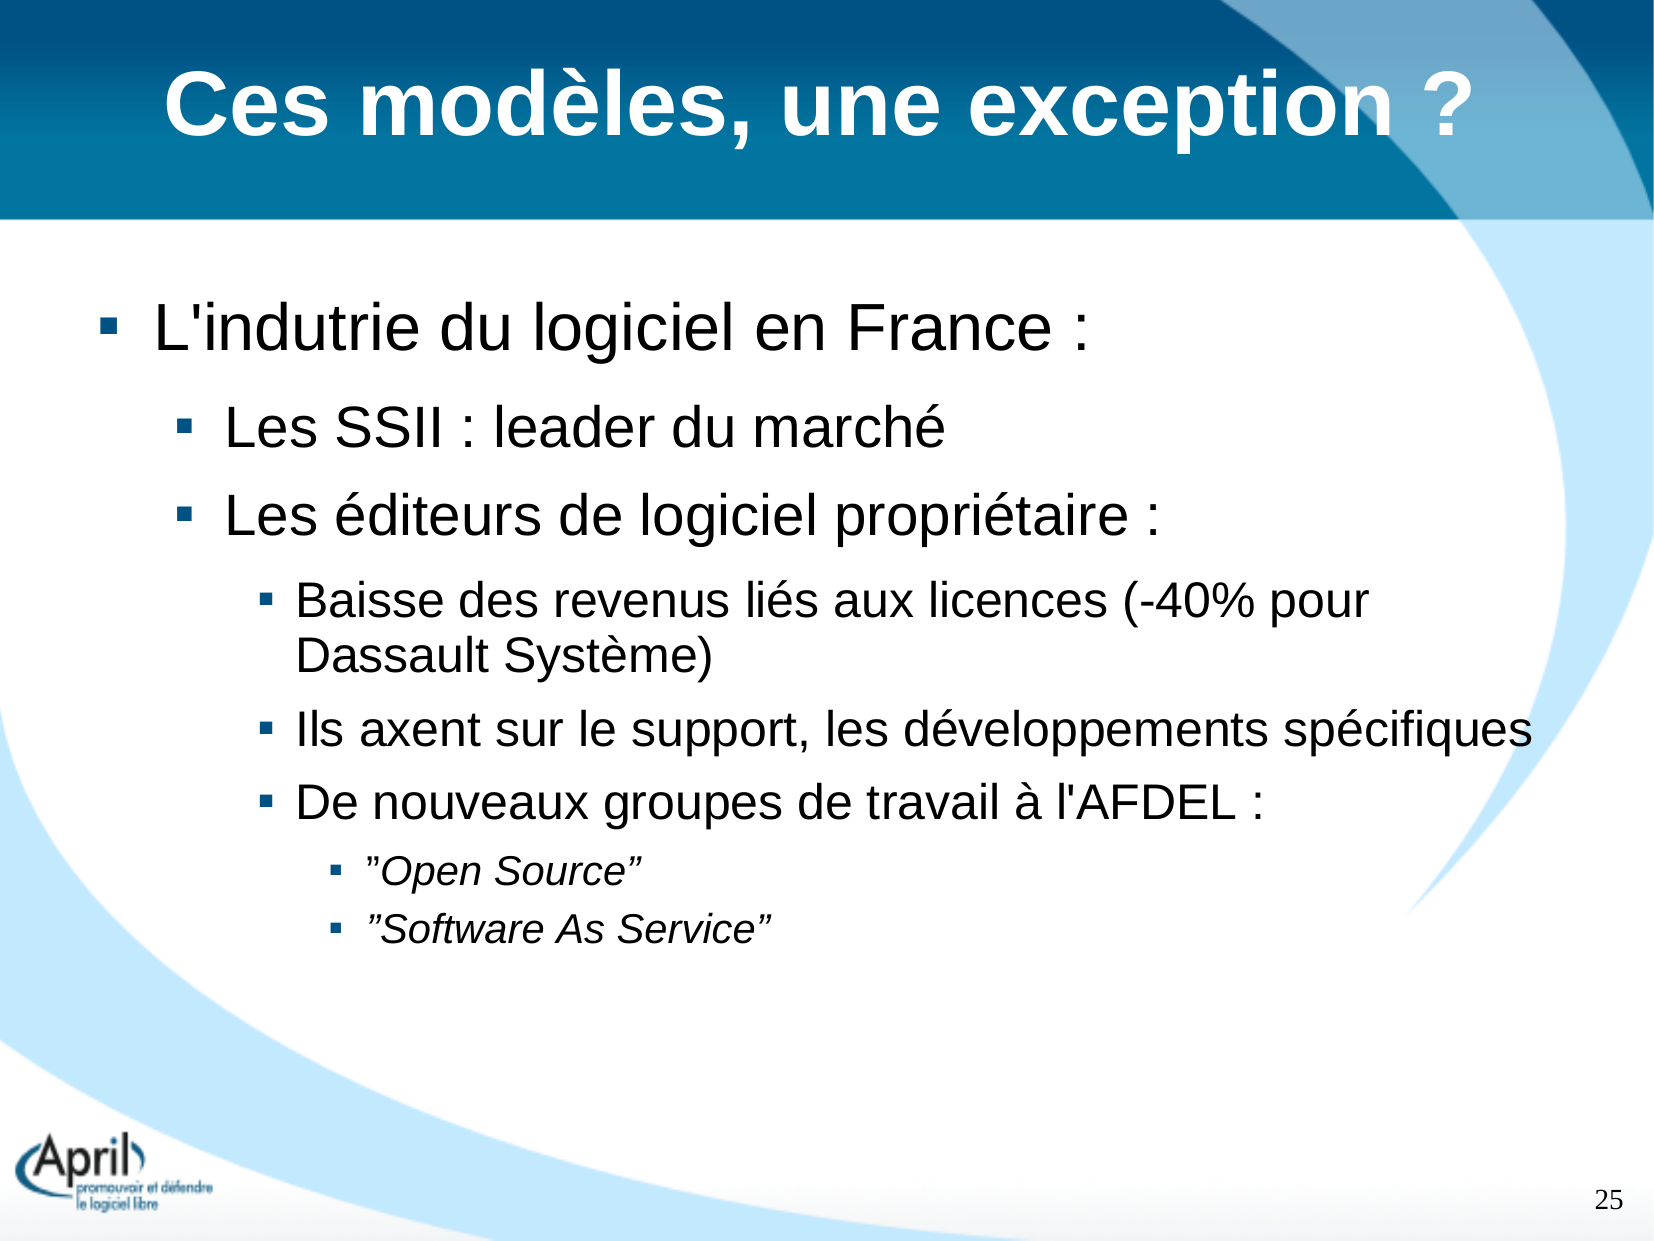

# Ces modèles, une exception ?
L'indutrie du logiciel en France :
Les SSII : leader du marché
Les éditeurs de logiciel propriétaire :
Baisse des revenus liés aux licences (-40% pour Dassault Système)
Ils axent sur le support, les développements spécifiques
De nouveaux groupes de travail à l'AFDEL :
”Open Source”
”Software As Service”
25